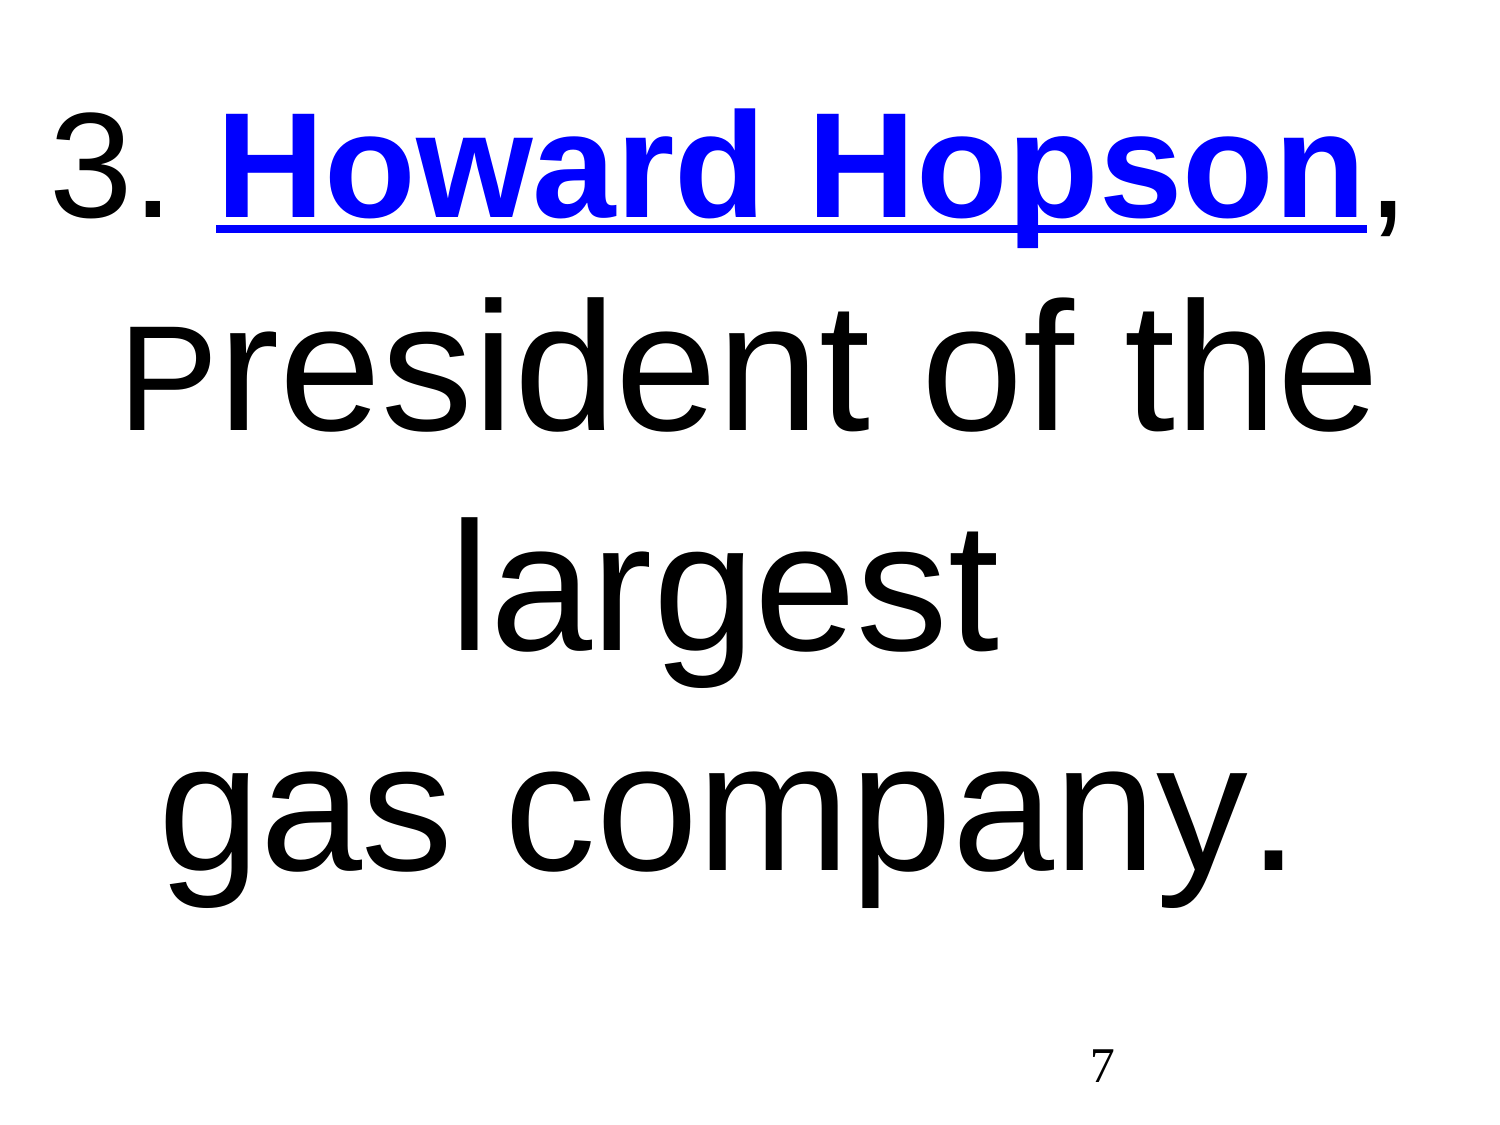

3. Howard Hopson,
President of the largest
gas company.
7